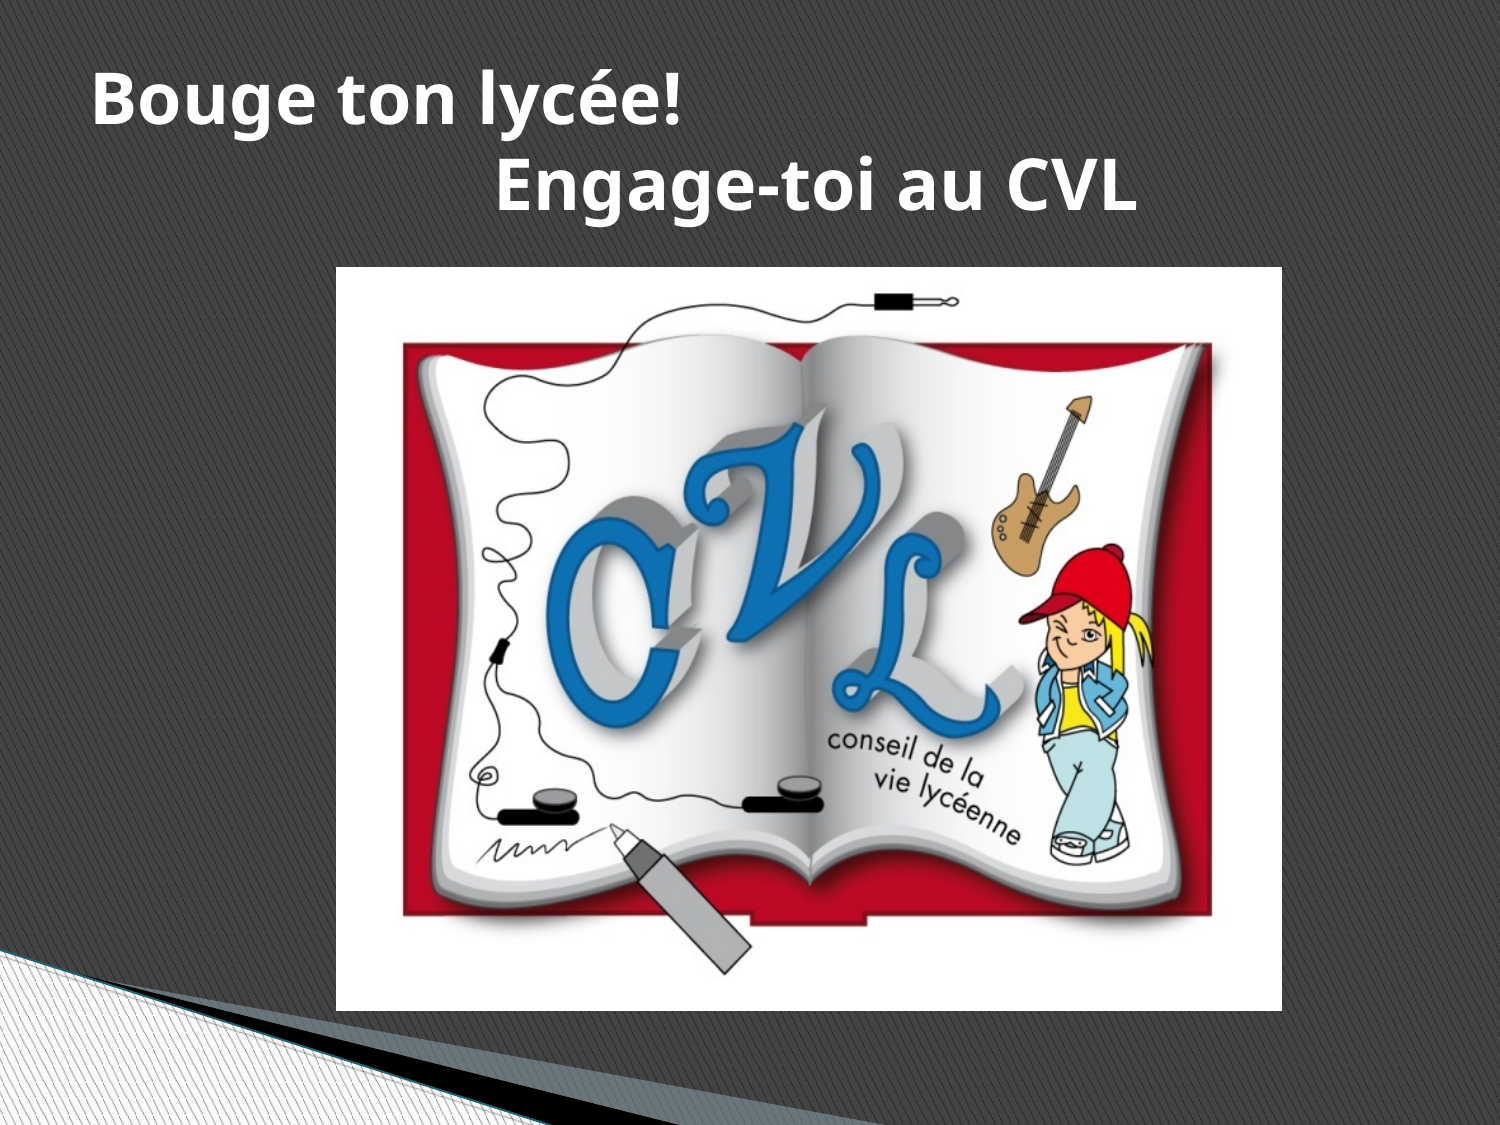

# Bouge ton lycée! Engage-toi au CVL